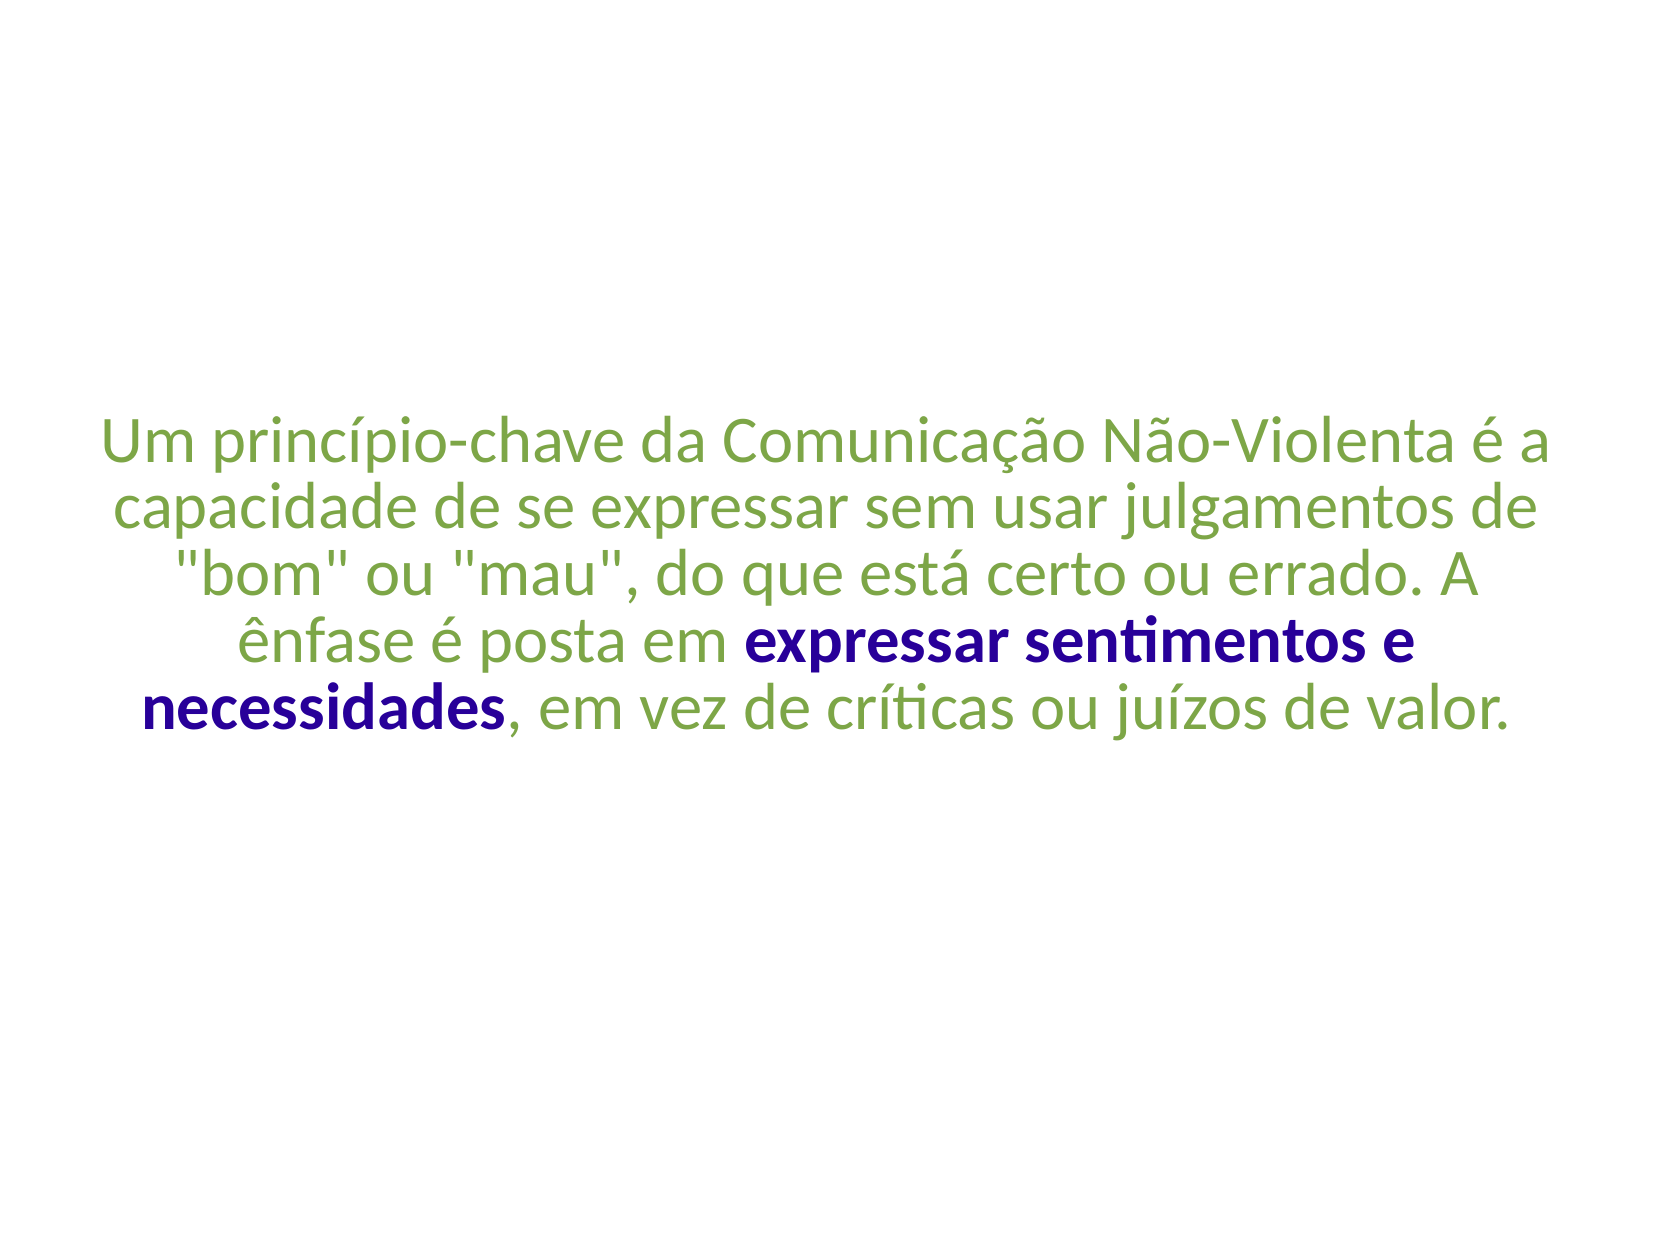

# Um princípio-chave da Comunicação Não-Violenta é a capacidade de se expressar sem usar julgamentos de "bom" ou "mau", do que está certo ou errado. A ênfase é posta em expressar sentimentos e necessidades, em vez de críticas ou juízos de valor.